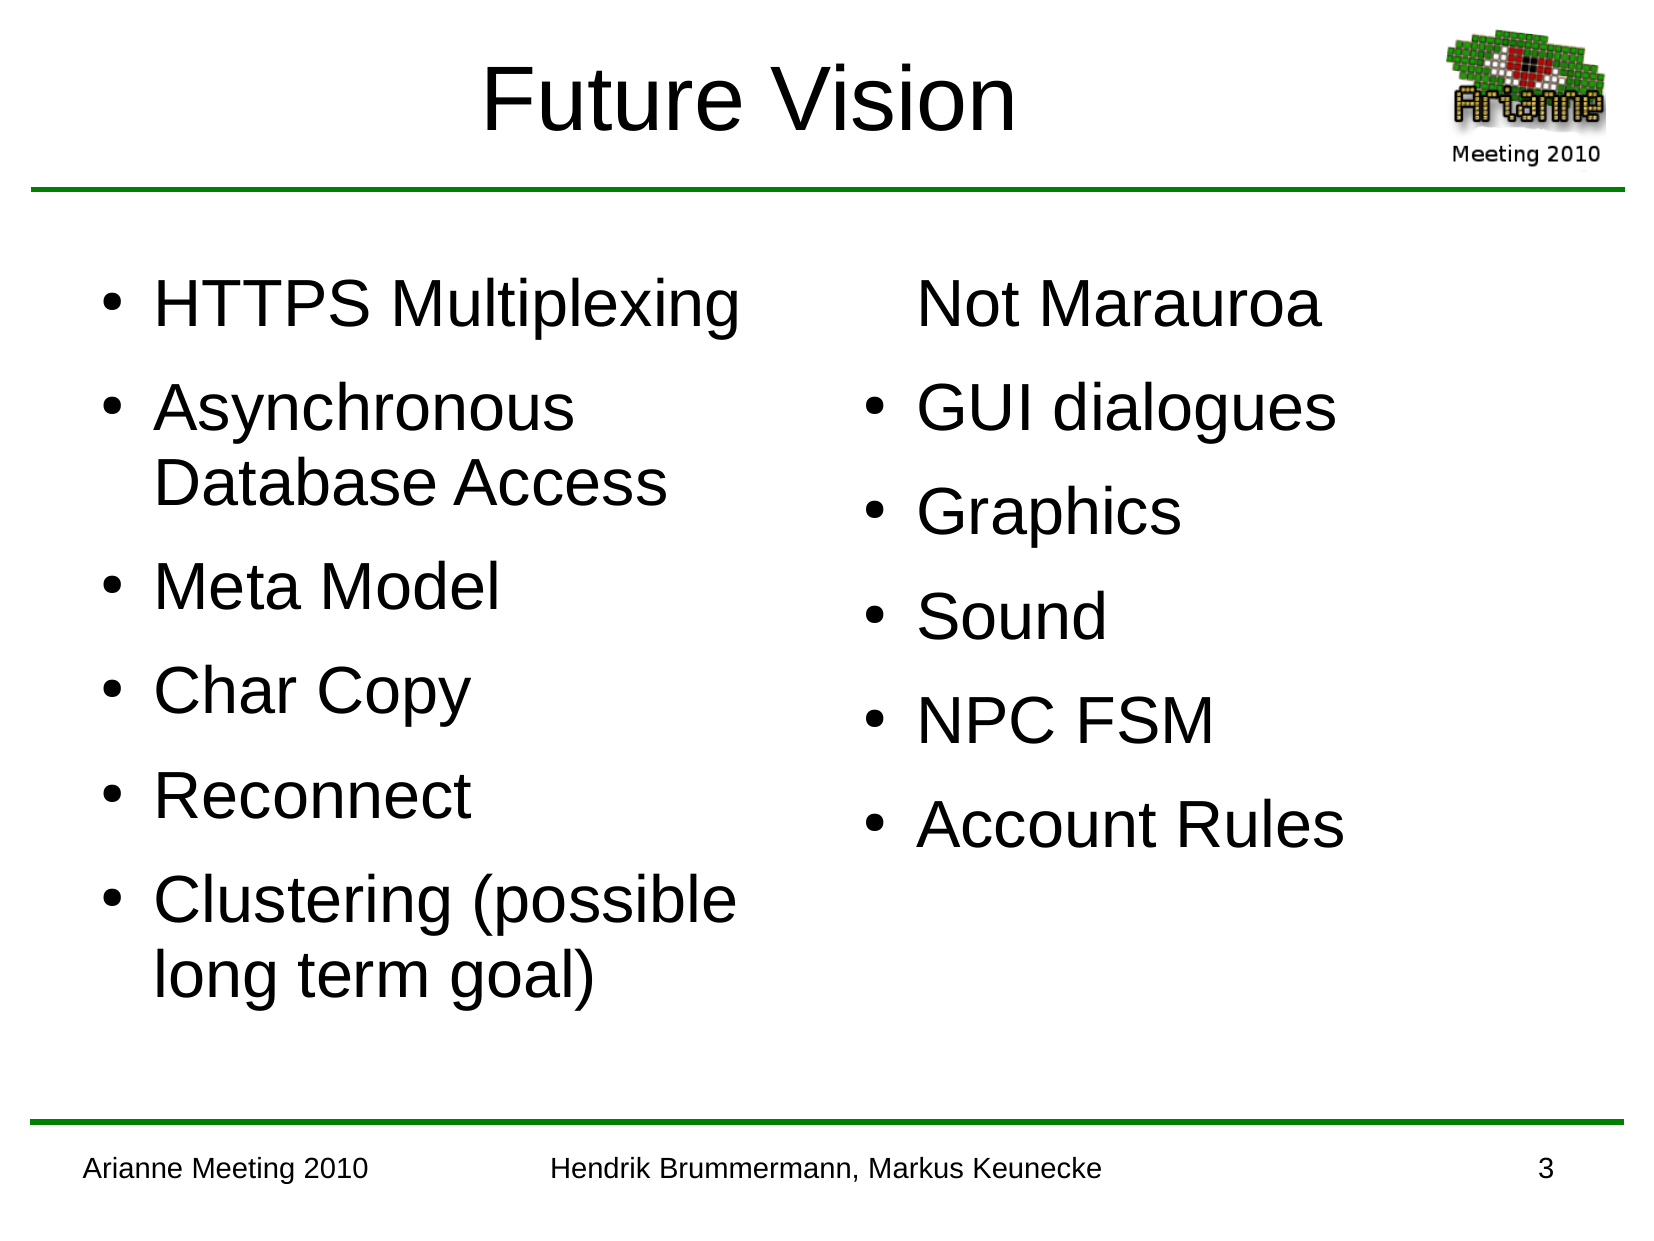

# Future Vision
HTTPS Multiplexing
Asynchronous Database Access
Meta Model
Char Copy
Reconnect
Clustering (possible long term goal)
Not Marauroa
GUI dialogues
Graphics
Sound
NPC FSM
Account Rules
2010-03-13
3